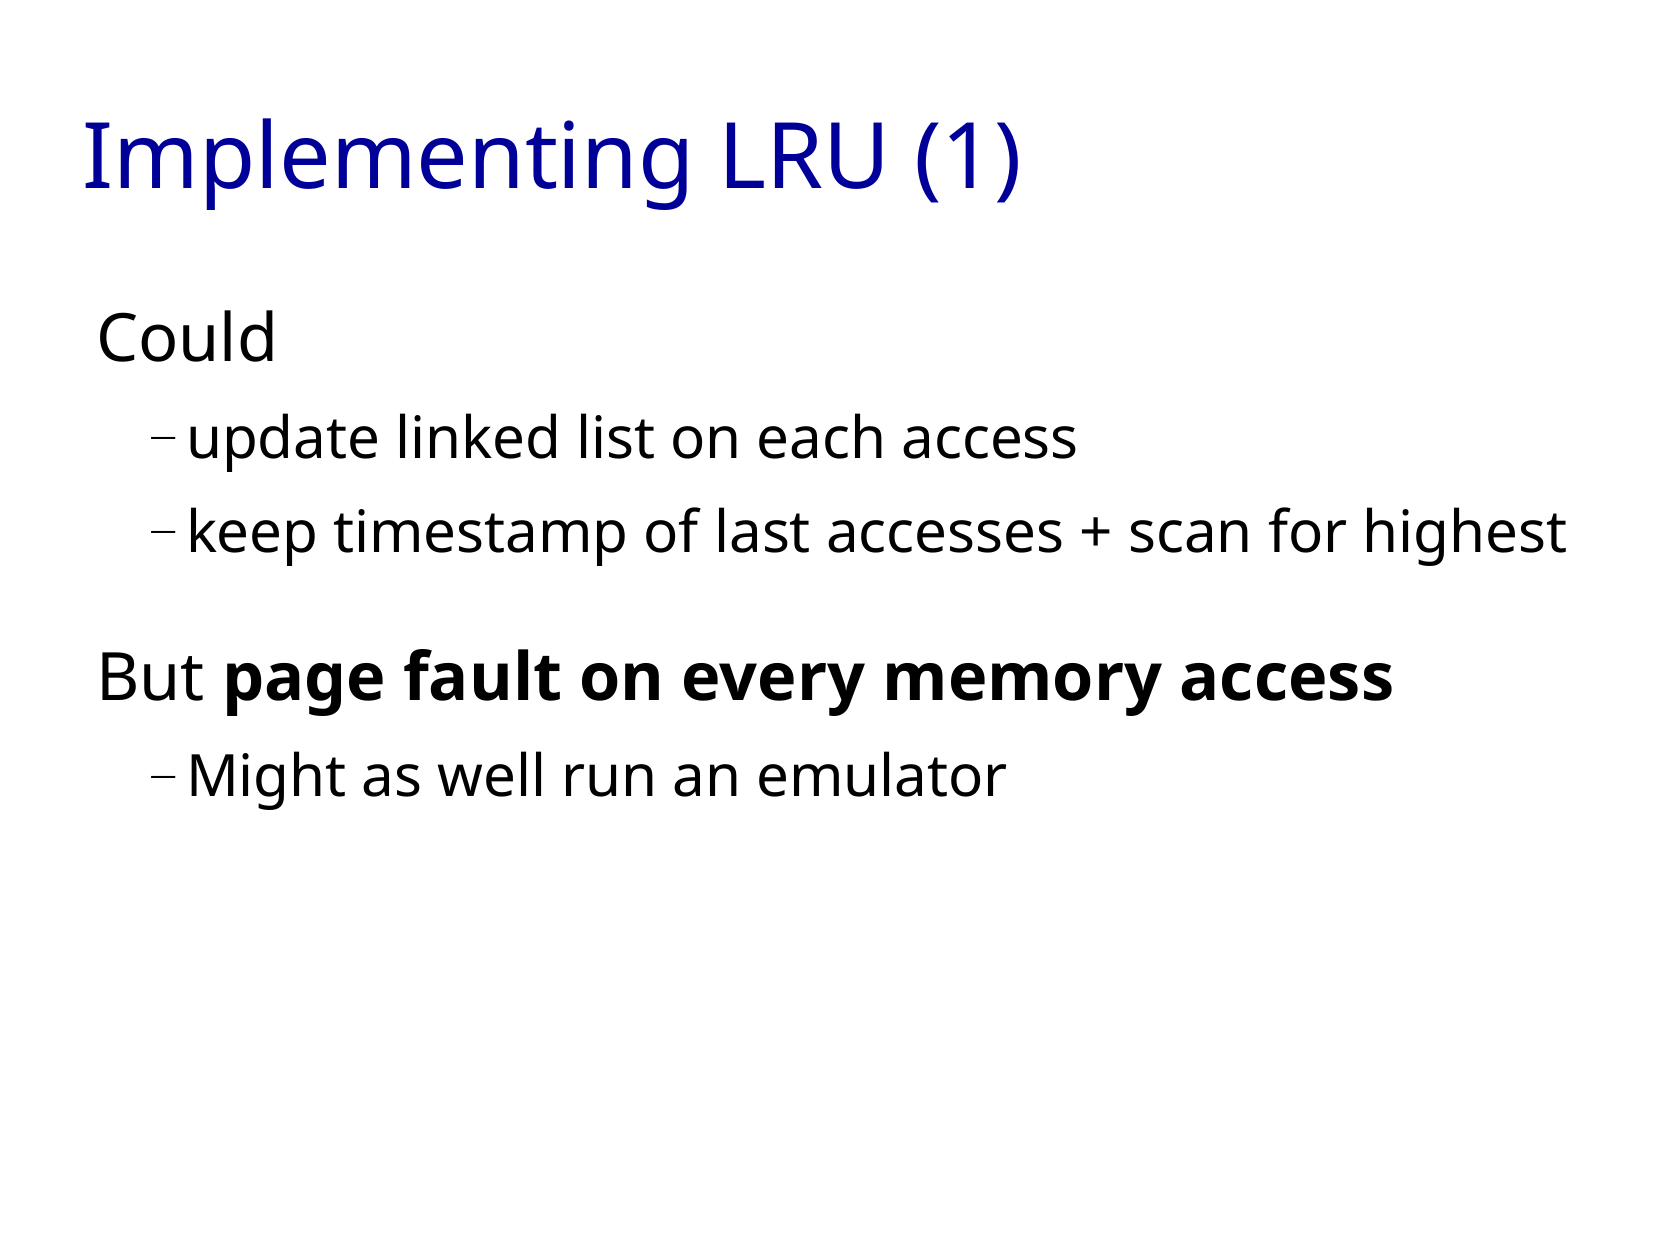

# Implementing LRU (1)
Could
update linked list on each access
keep timestamp of last accesses + scan for highest
But page fault on every memory access
Might as well run an emulator